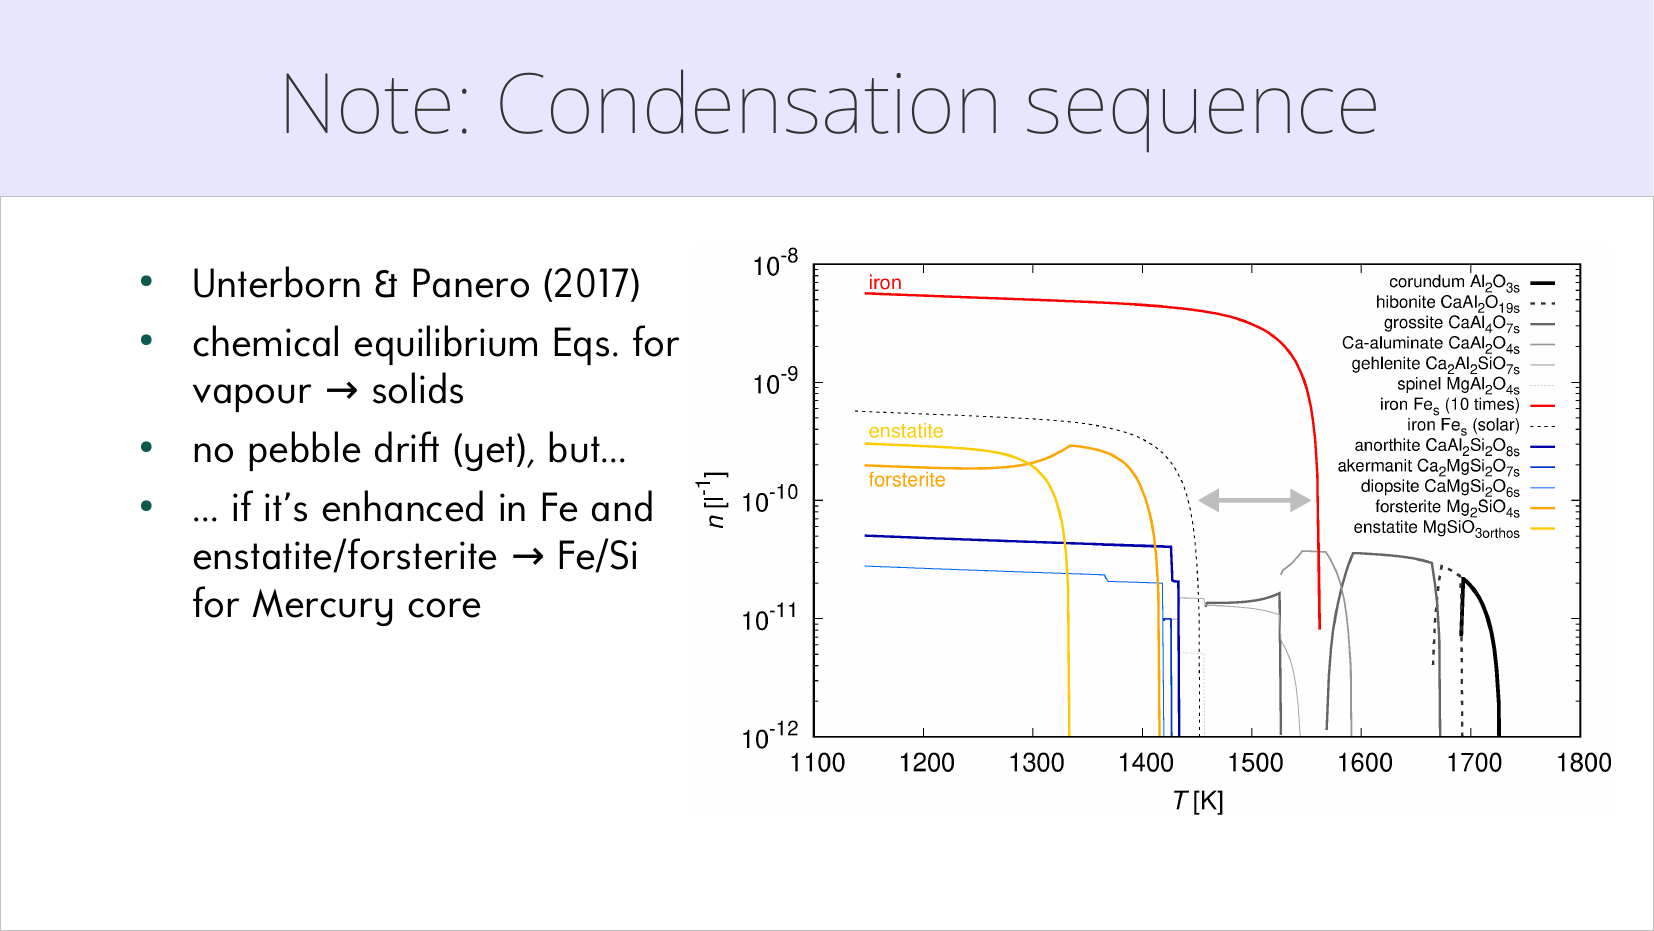

# Note: Condensation sequence
Unterborn & Panero (2017)
chemical equilibrium Eqs. for vapour → solids
no pebble drift (yet), but...
... if it’s enhanced in Fe and enstatite/forsterite → Fe/Si for Mercury core